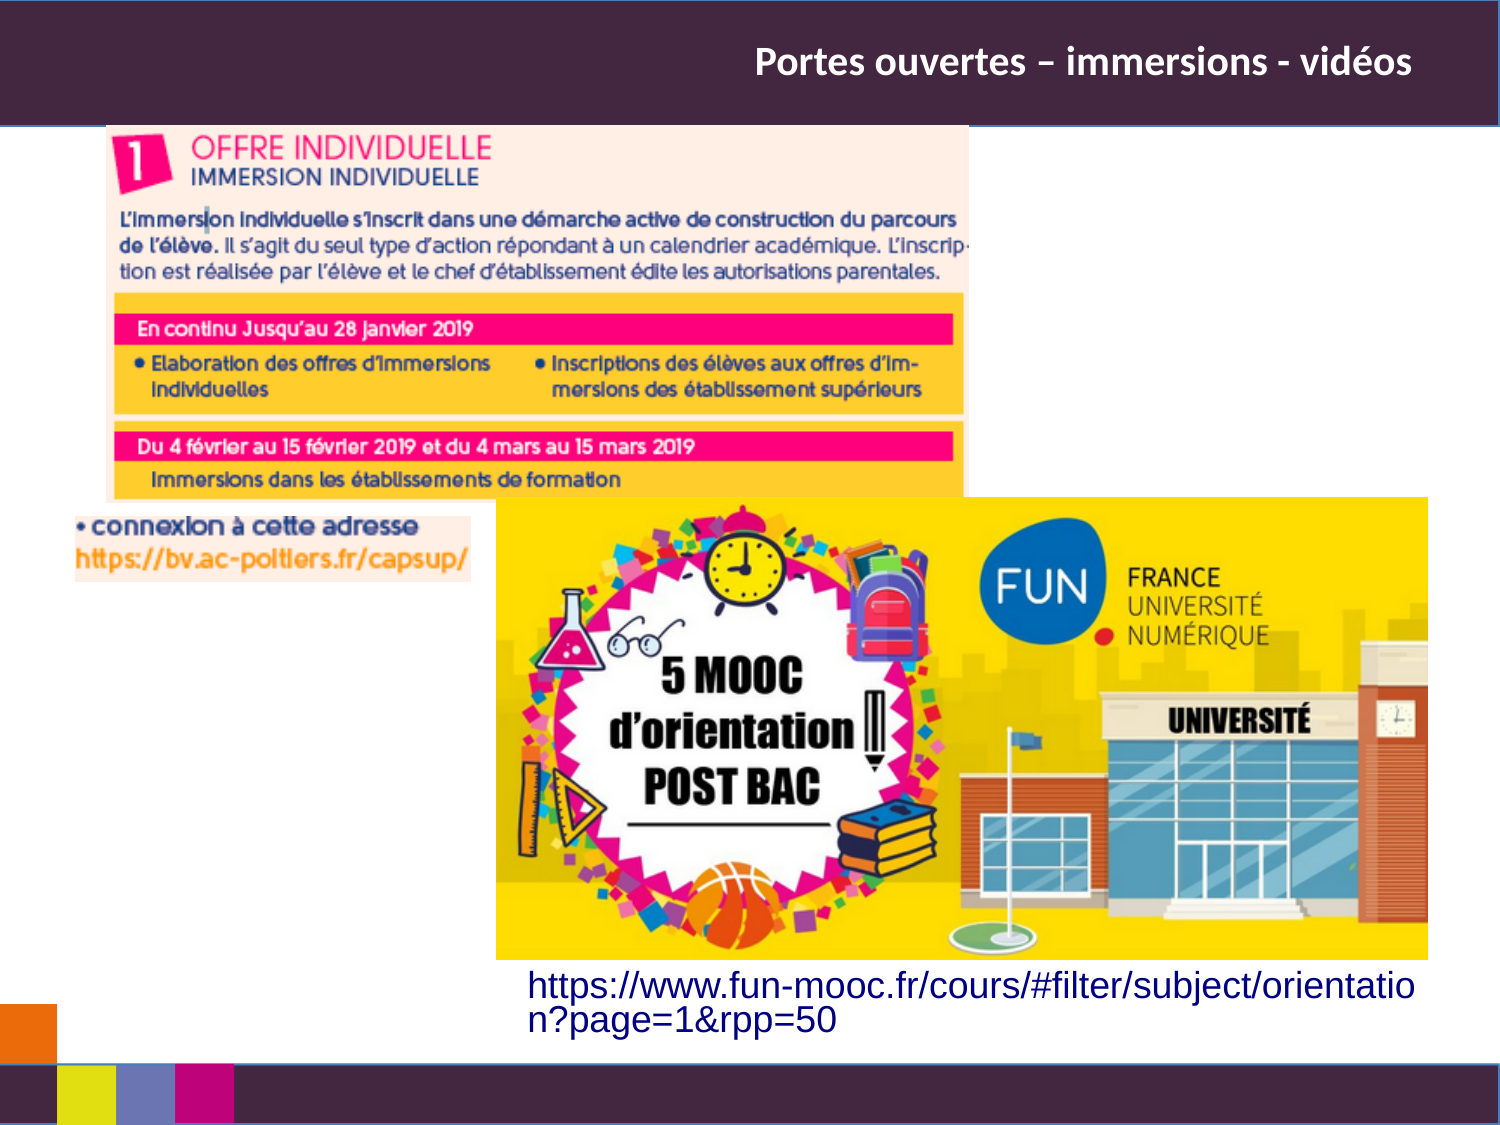

Portes ouvertes – immersions - vidéos
#
https://www.fun-mooc.fr/cours/#filter/subject/orientation?page=1&rpp=50